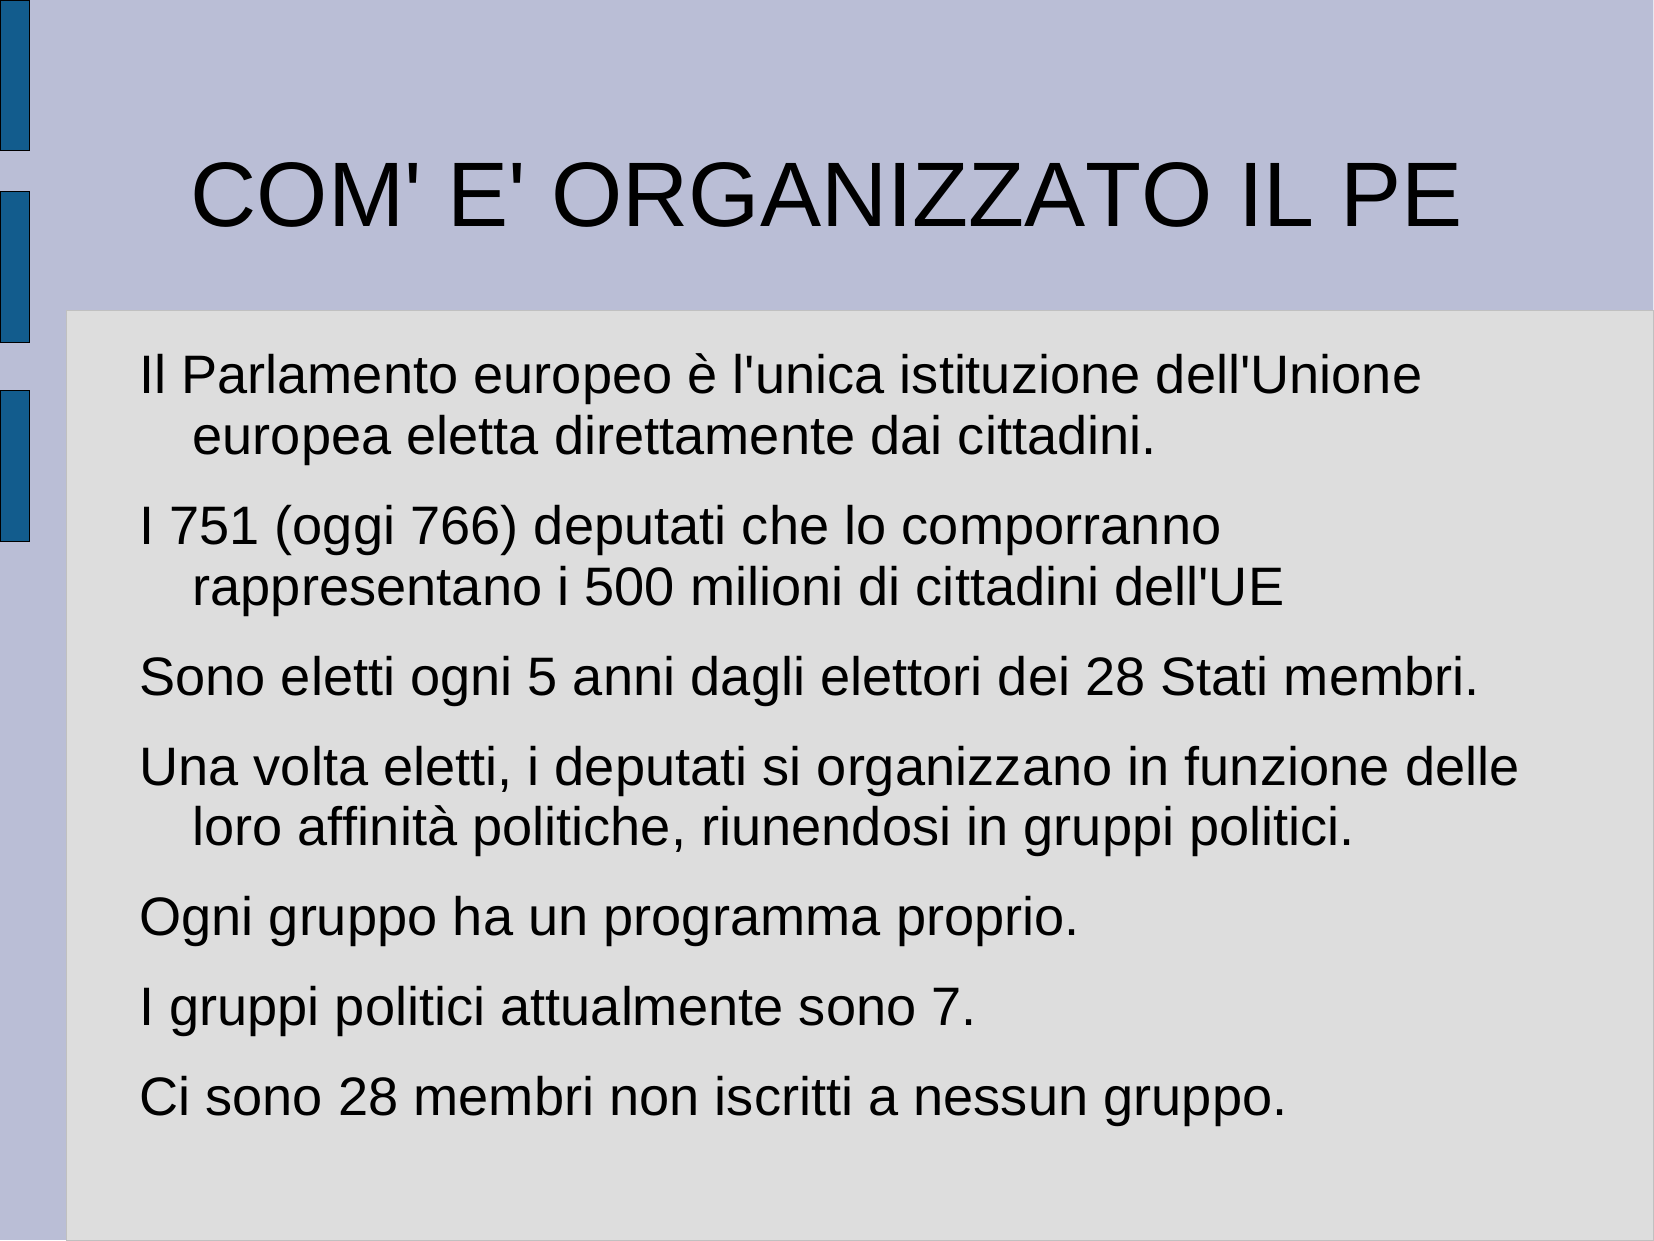

# COM' E' ORGANIZZATO IL PE
Il Parlamento europeo è l'unica istituzione dell'Unione europea eletta direttamente dai cittadini.
I 751 (oggi 766) deputati che lo comporranno rappresentano i 500 milioni di cittadini dell'UE
Sono eletti ogni 5 anni dagli elettori dei 28 Stati membri.
Una volta eletti, i deputati si organizzano in funzione delle loro affinità politiche, riunendosi in gruppi politici.
Ogni gruppo ha un programma proprio.
I gruppi politici attualmente sono 7.
Ci sono 28 membri non iscritti a nessun gruppo.